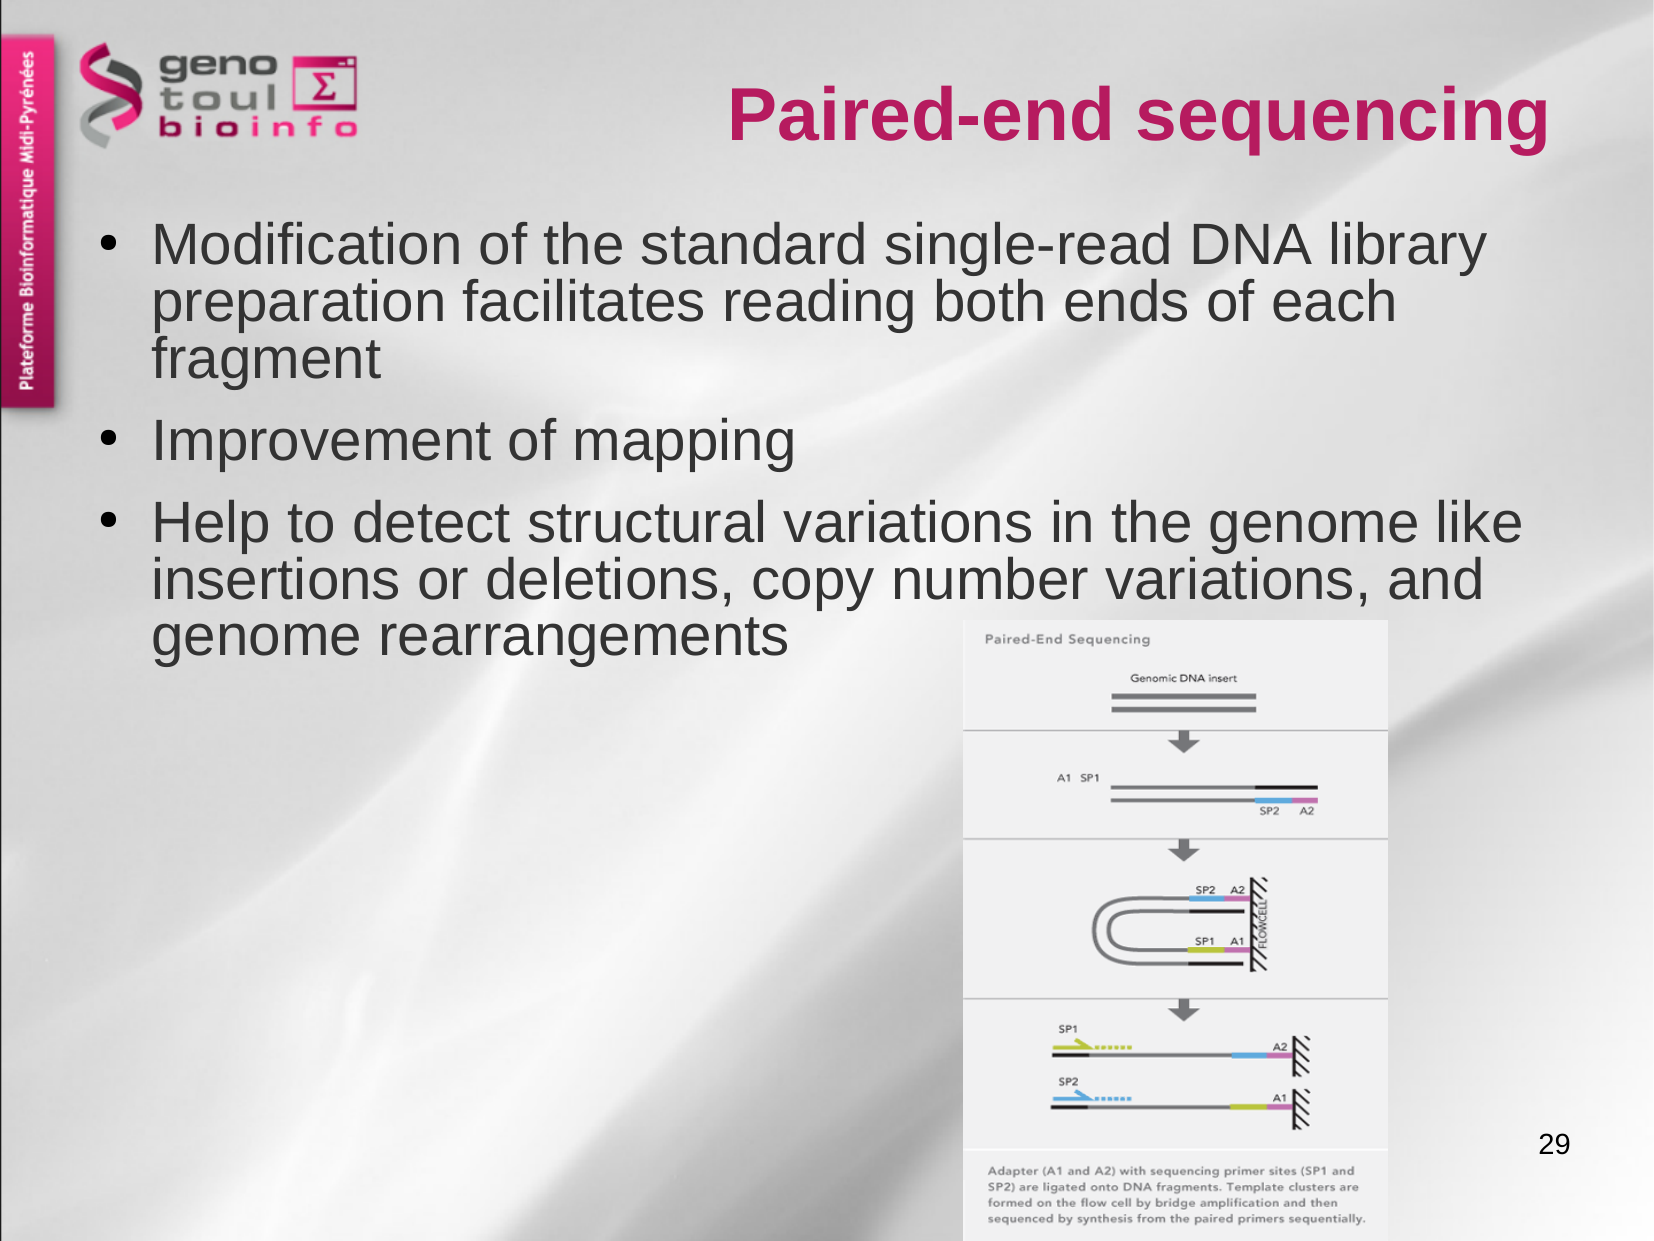

# Paired-end sequencing
Modification of the standard single-read DNA library preparation facilitates reading both ends of each fragment
Improvement of mapping
Help to detect structural variations in the genome like insertions or deletions, copy number variations, and genome rearrangements